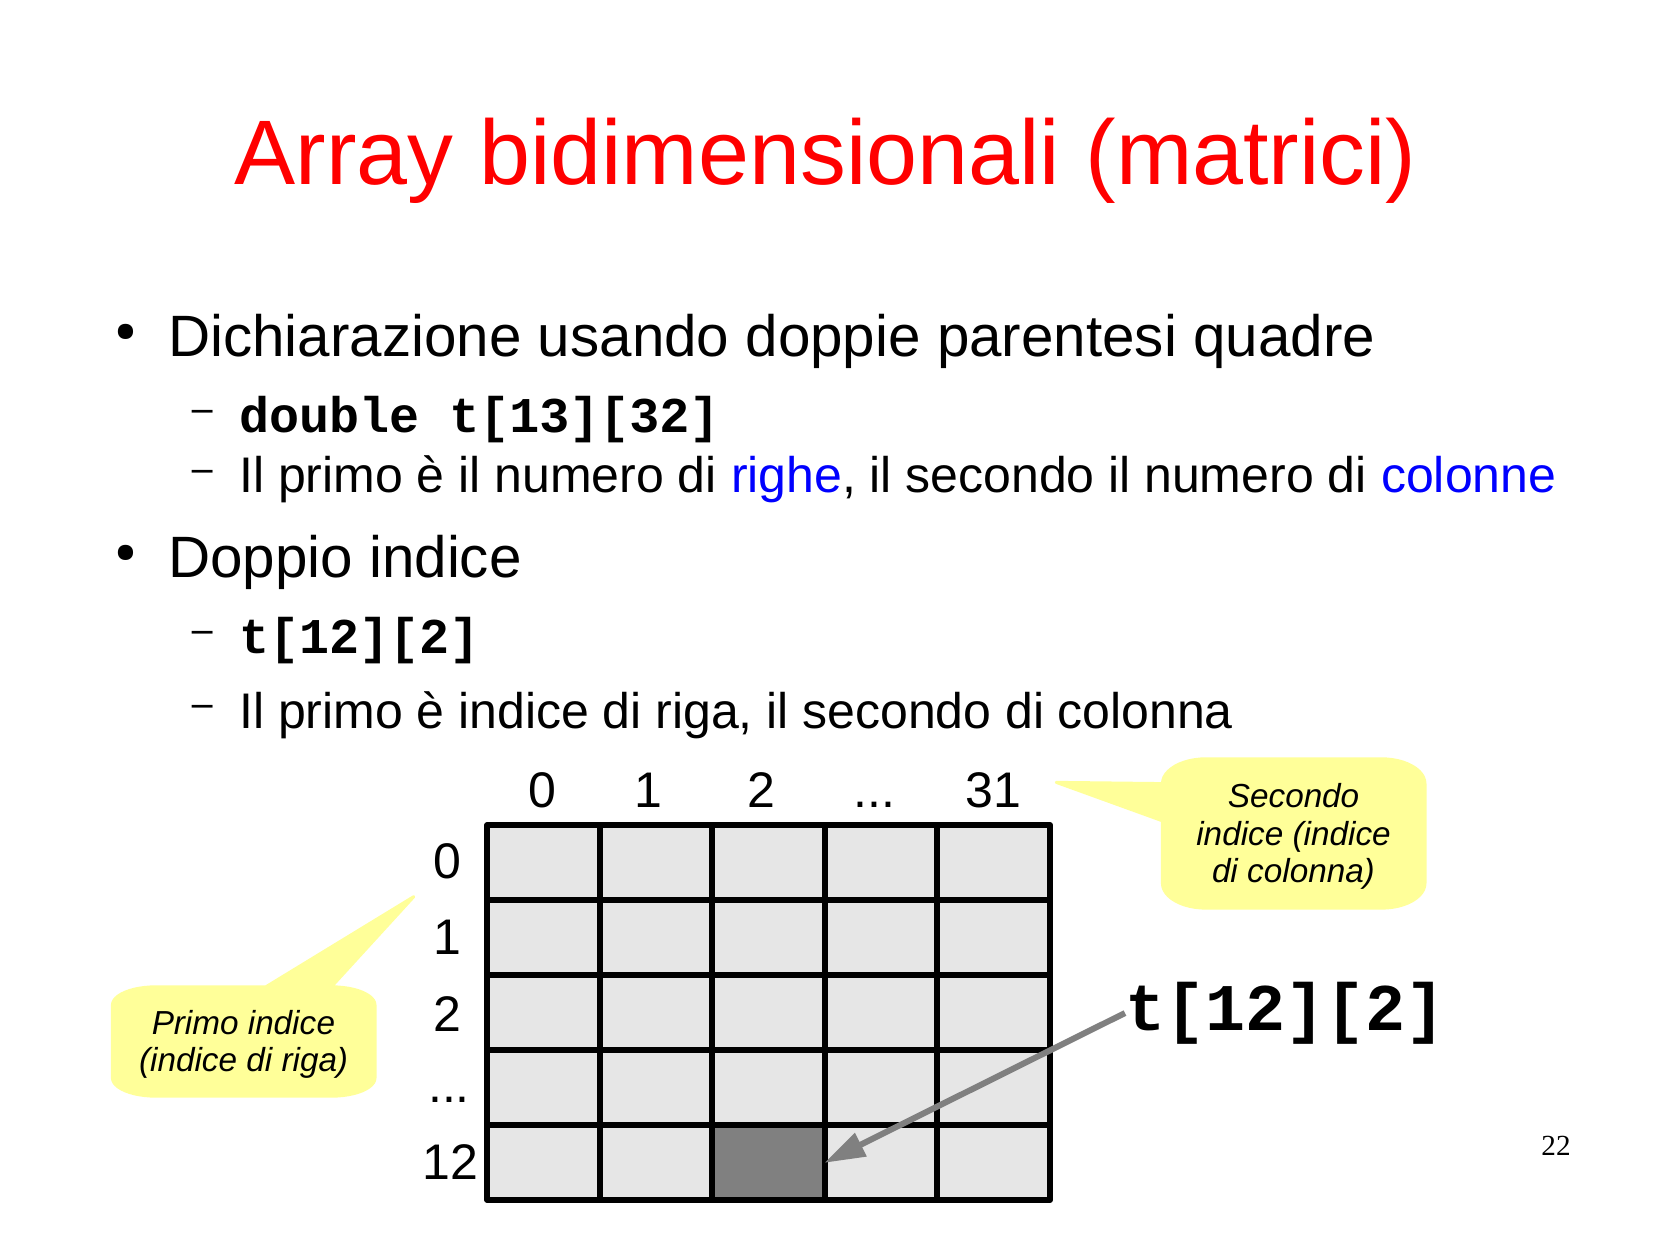

# Array bidimensionali (matrici)
Dichiarazione usando doppie parentesi quadre
double t[13][32]
Il primo è il numero di righe, il secondo il numero di colonne
Doppio indice
t[12][2]
Il primo è indice di riga, il secondo di colonna
Secondo indice (indice di colonna)
0
1
2
...
31
0
1
t[12][2]
2
Primo indice (indice di riga)
...
Array
22
12